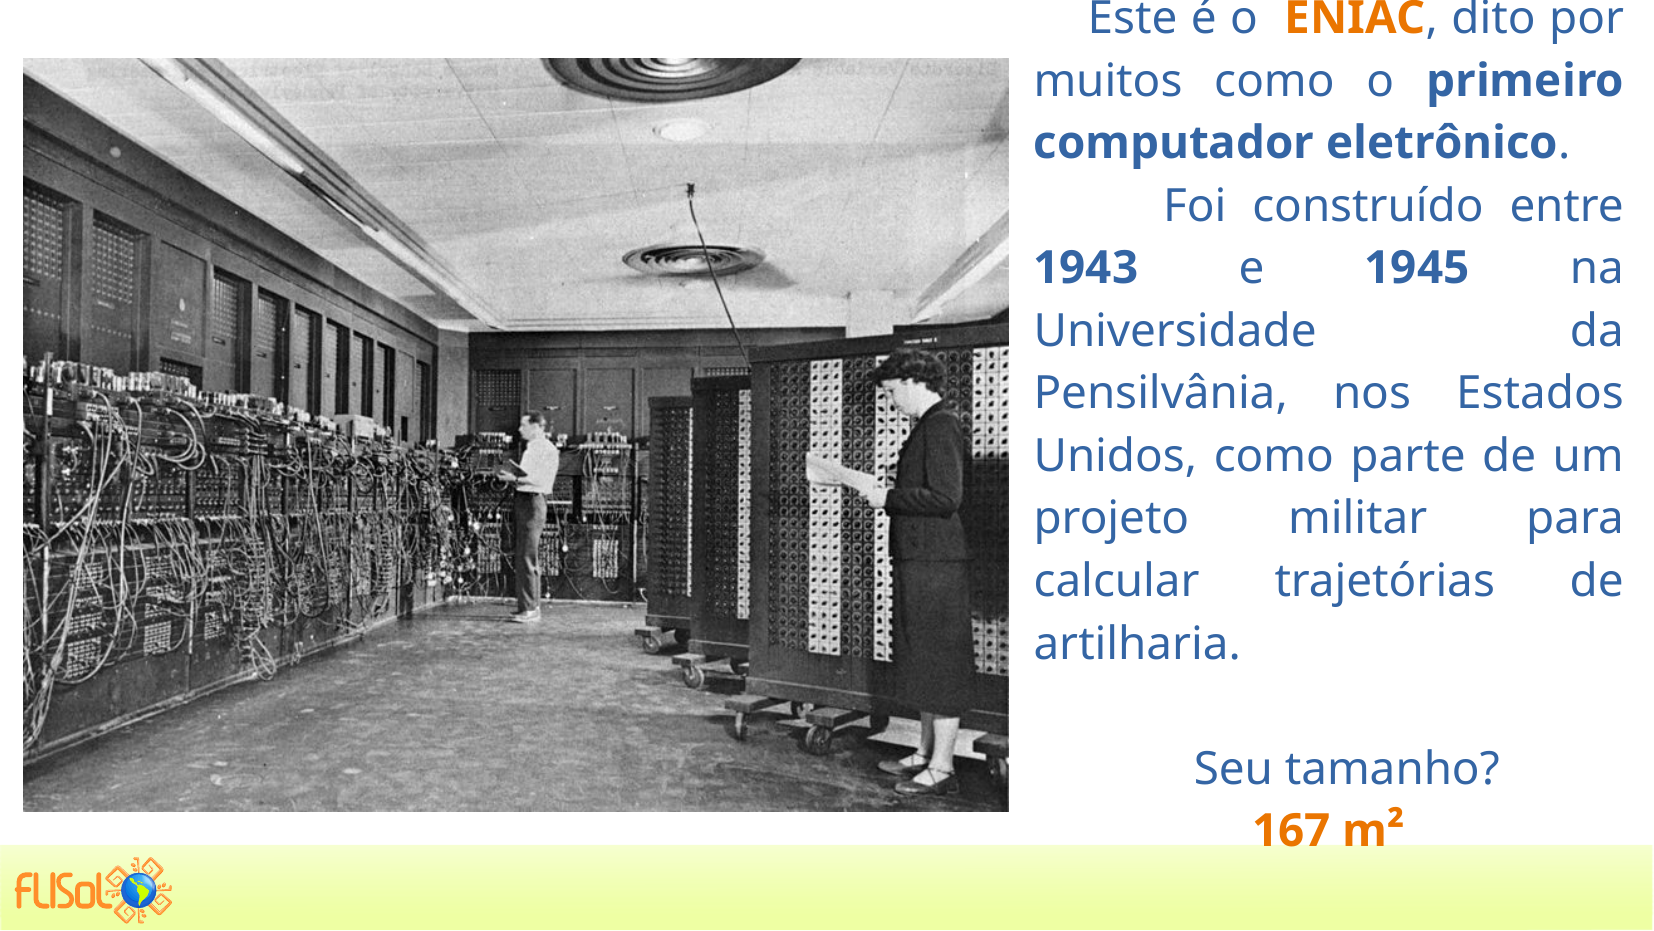

Este é o ENIAC, dito por muitos como o primeiro computador eletrônico.
 Foi construído entre 1943 e 1945 na Universidade da Pensilvânia, nos Estados Unidos, como parte de um projeto militar para calcular trajetórias de artilharia.
 Seu tamanho?
167 m²